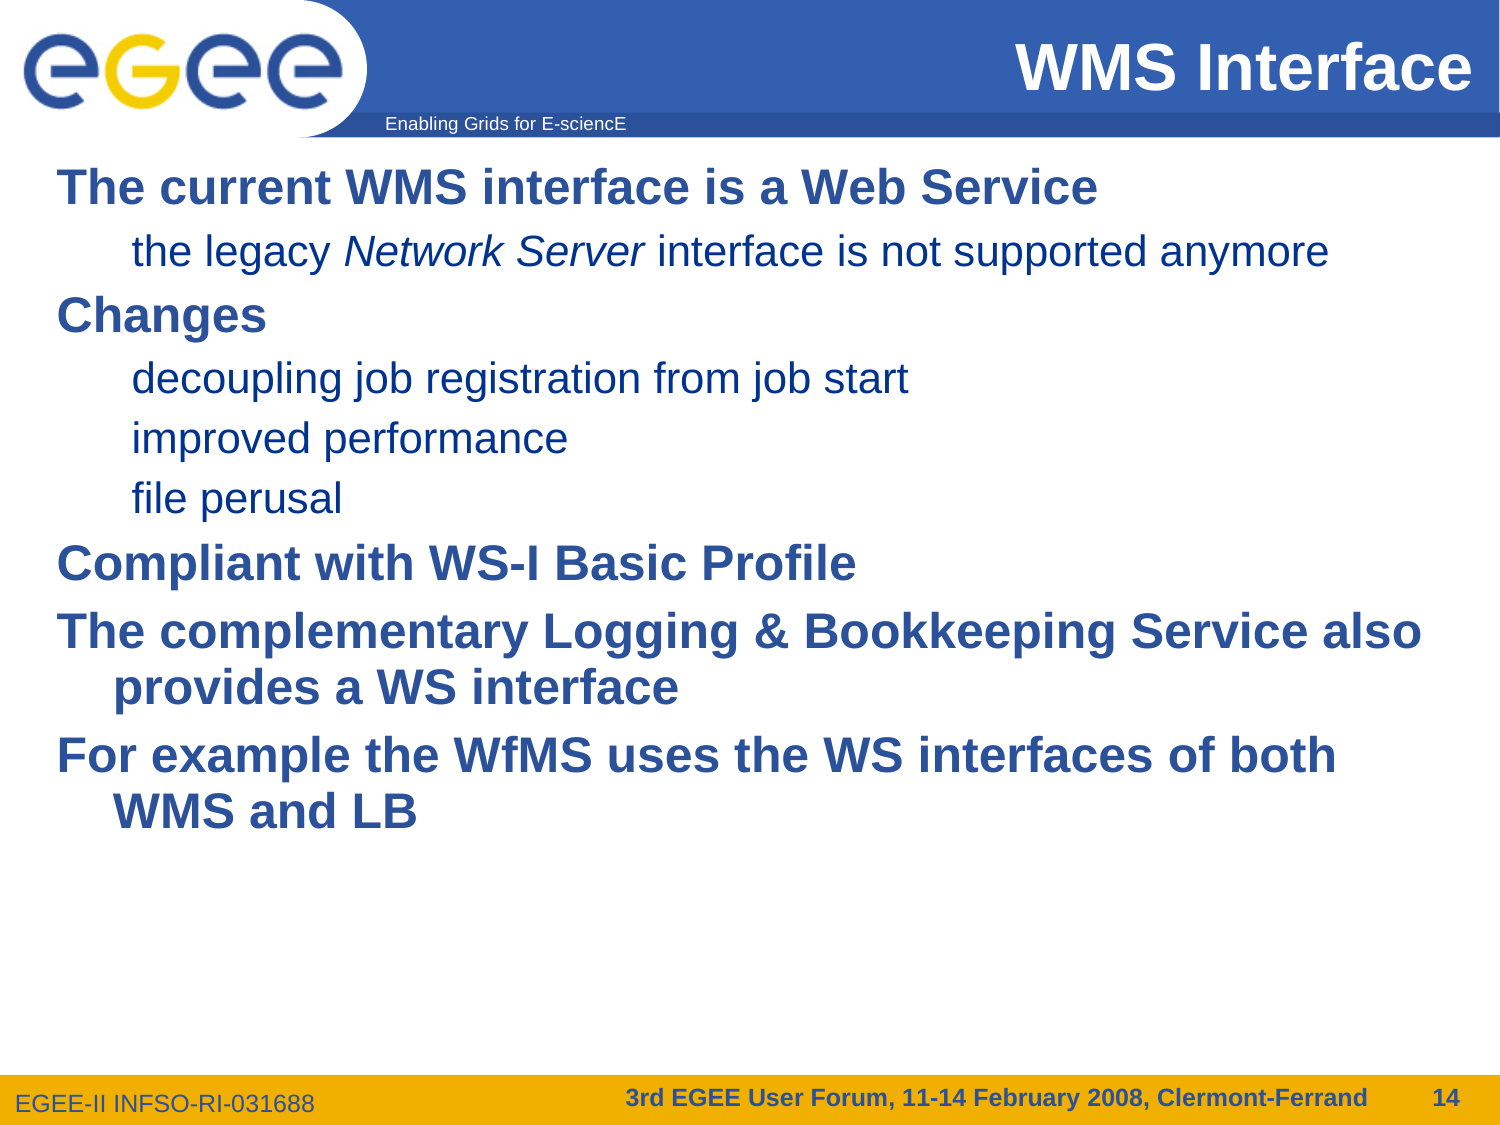

# WMS Interface
The current WMS interface is a Web Service
the legacy Network Server interface is not supported anymore
Changes
decoupling job registration from job start
improved performance
file perusal
Compliant with WS-I Basic Profile
The complementary Logging & Bookkeeping Service also provides a WS interface
For example the WfMS uses the WS interfaces of both WMS and LB
3rd EGEE User Forum, 11-14 February 2008, Clermont-Ferrand
14